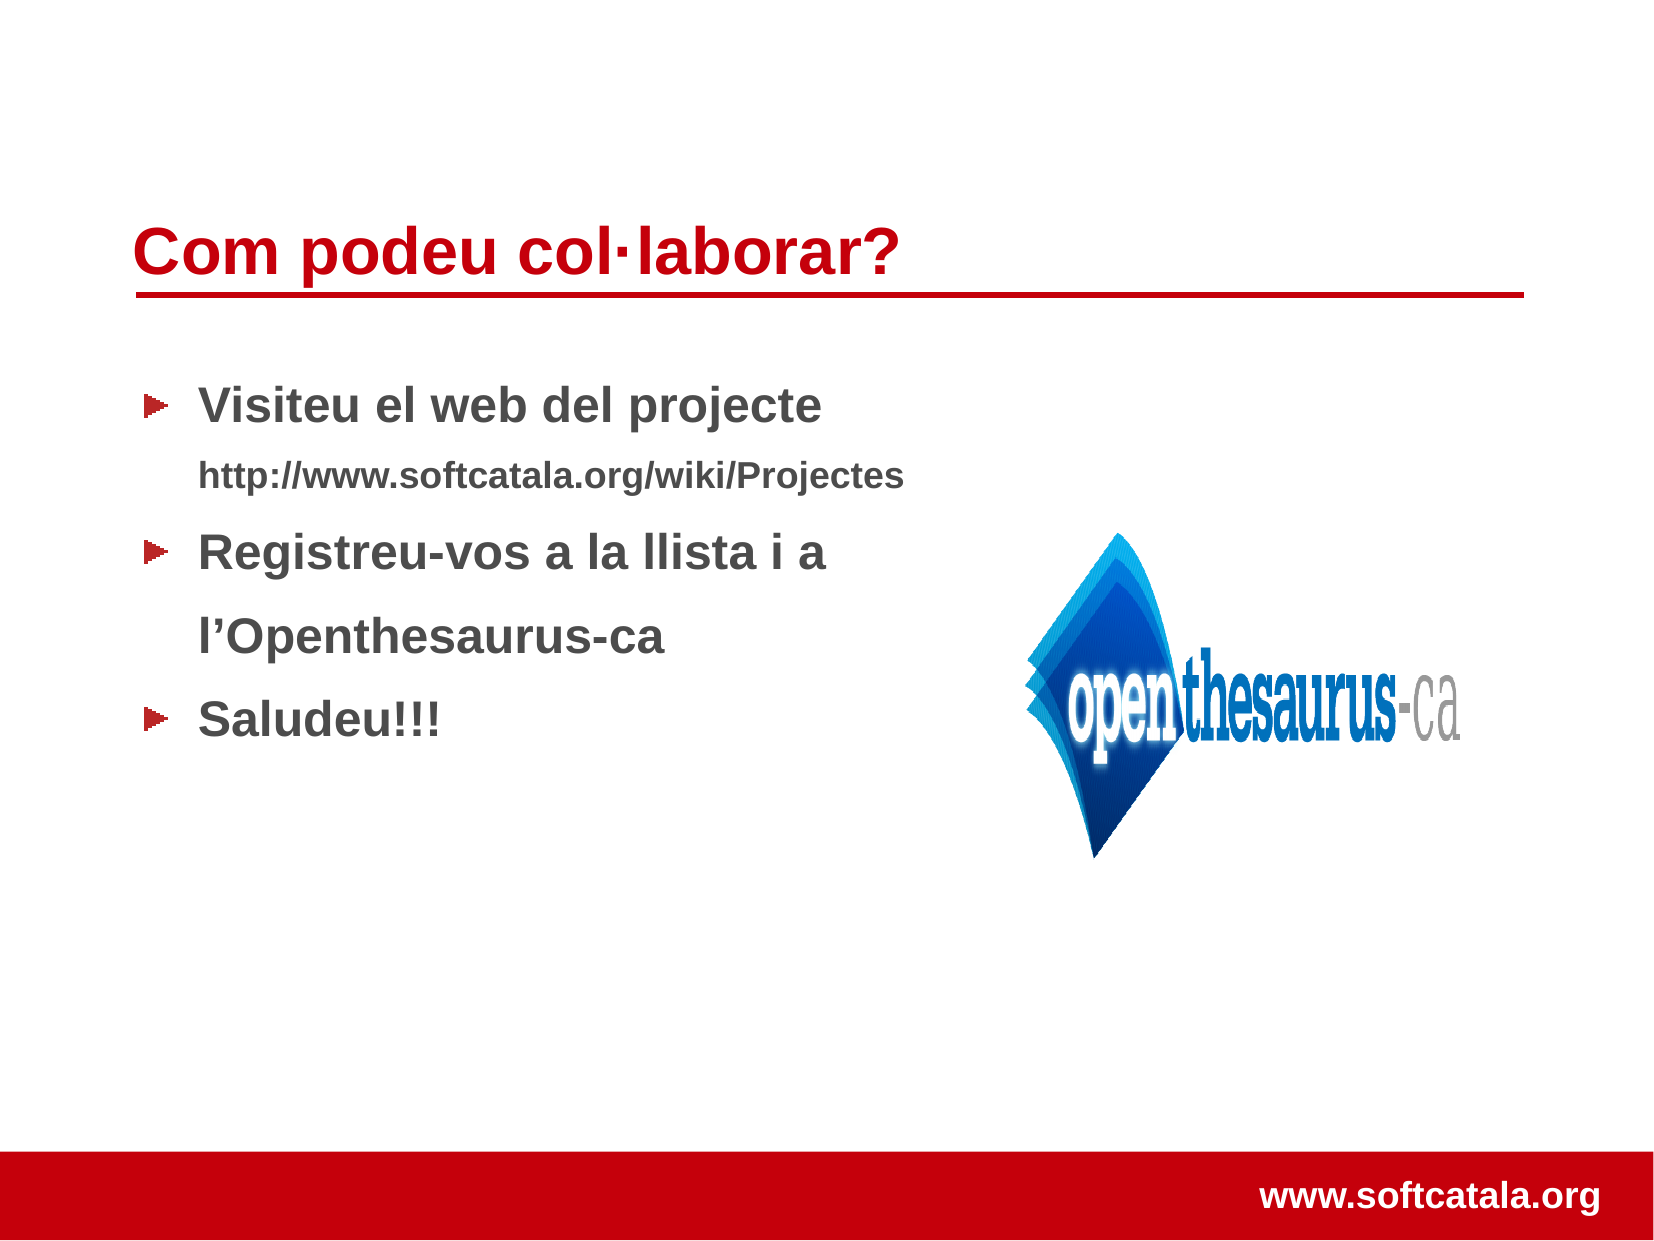

Com podeu col·laborar?
Visiteu el web del projecte
http://www.softcatala.org/wiki/Projectes
Registreu-vos a la llista i a l’Openthesaurus-ca
Saludeu!!!
 www.softcatala.org